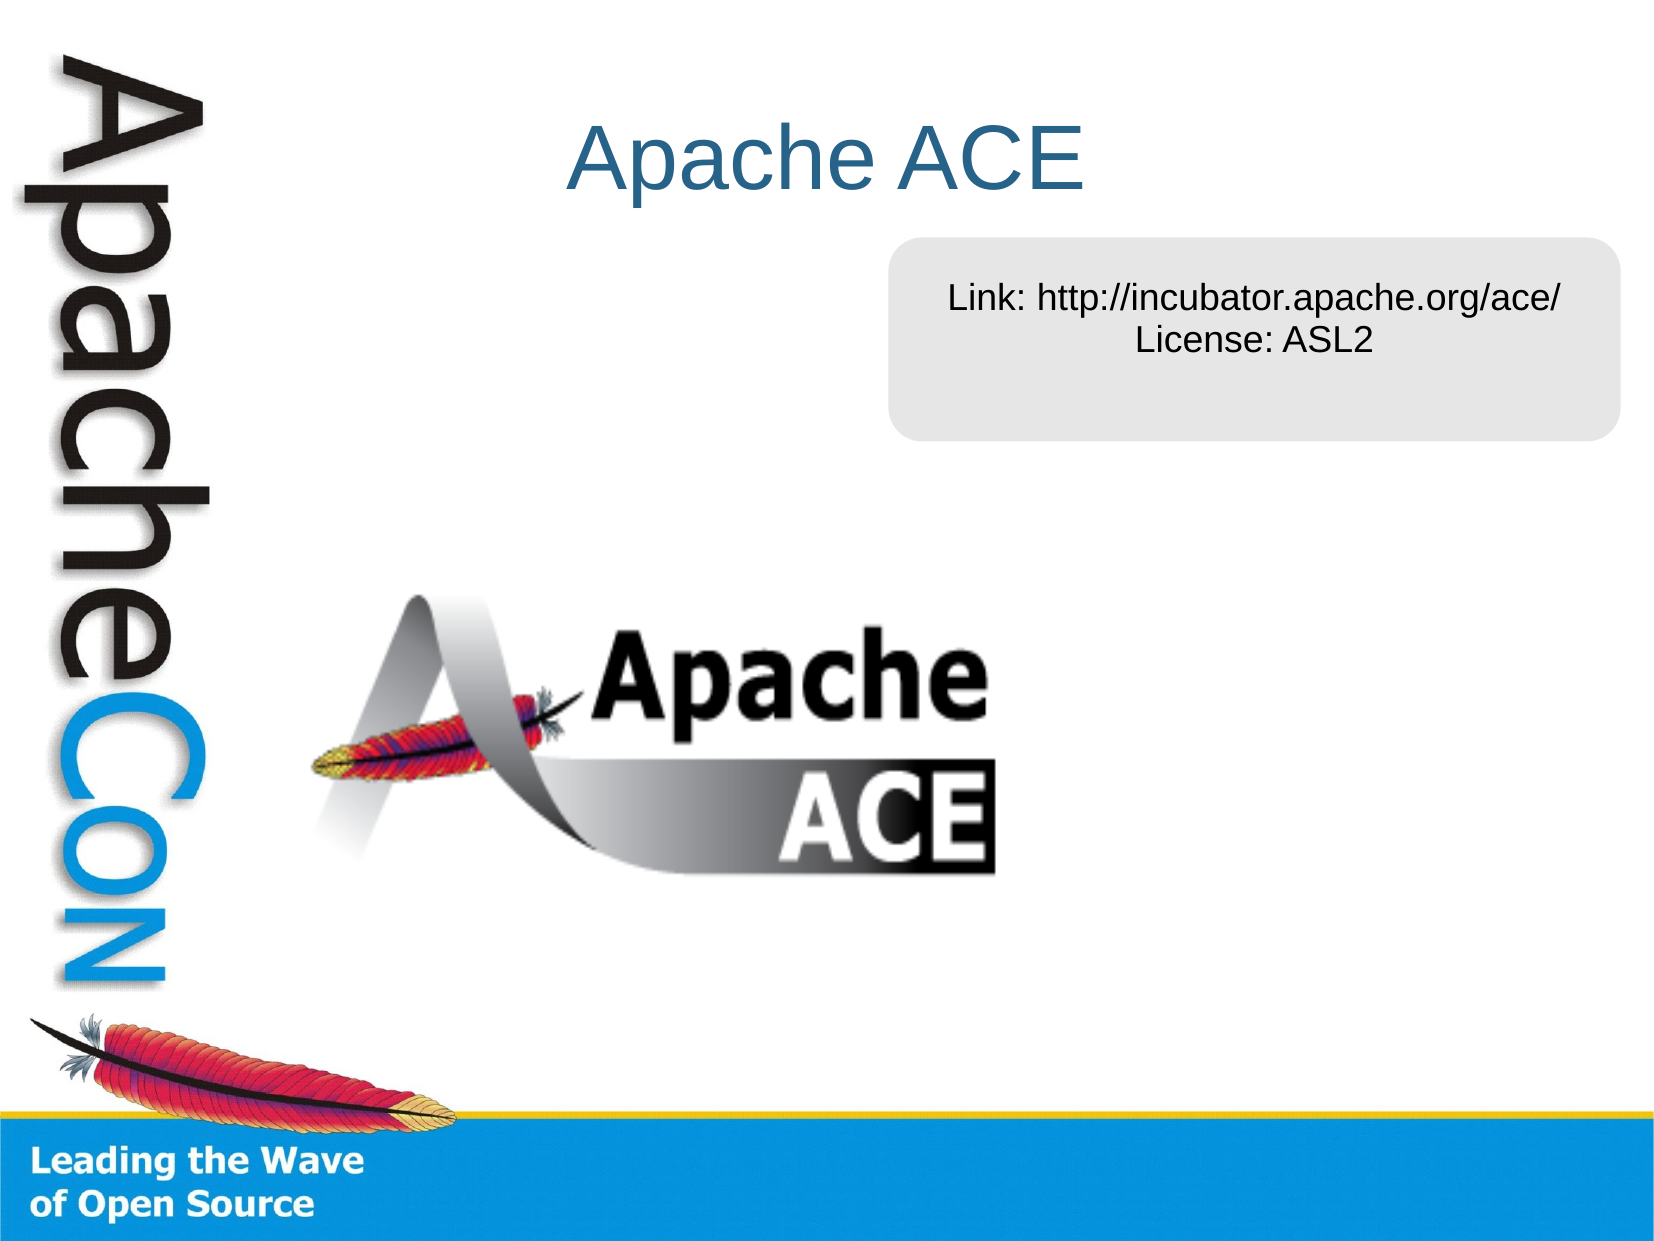

# Apache ACE
Link: http://incubator.apache.org/ace/
License: ASL2